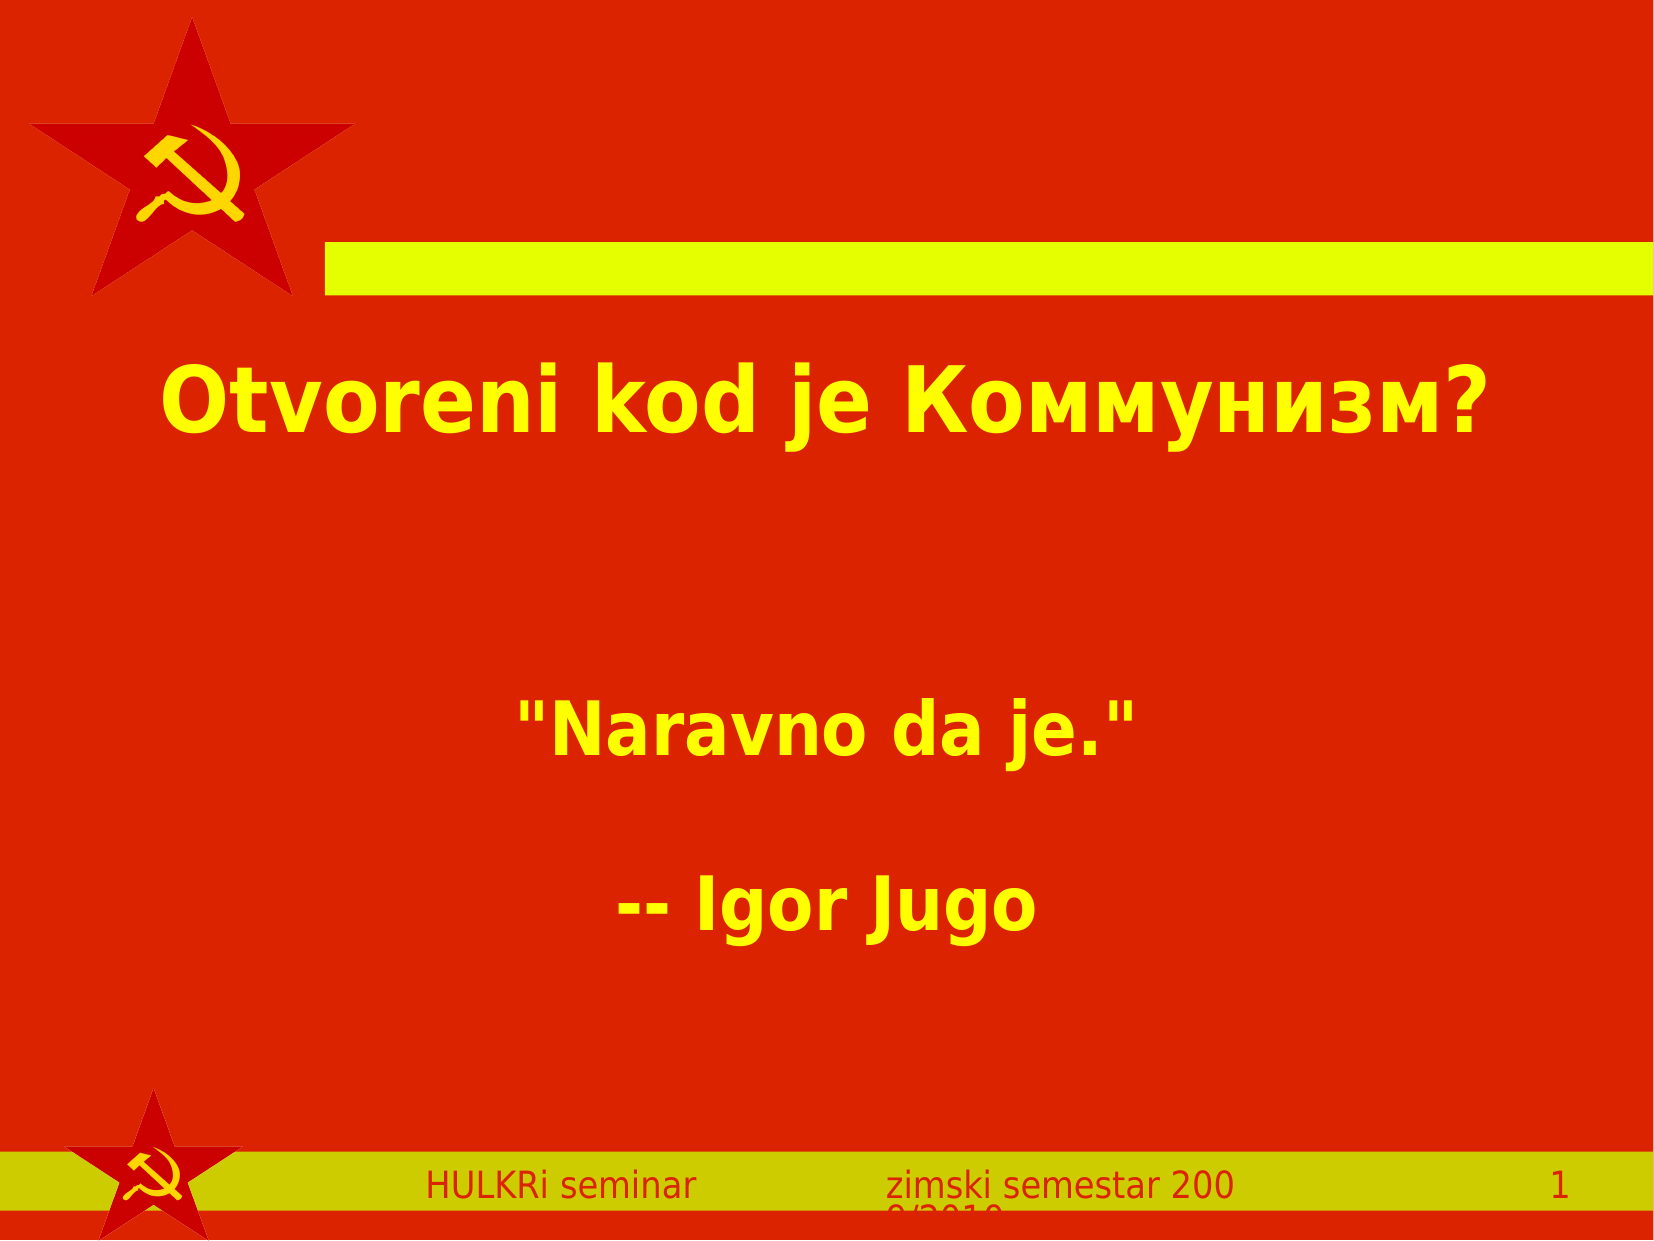

Otvoreni kod je Коммунизм?
# "Naravno da je."
-- Igor Jugo
HULKRi seminar
zimski semestar 2009/2010.
1